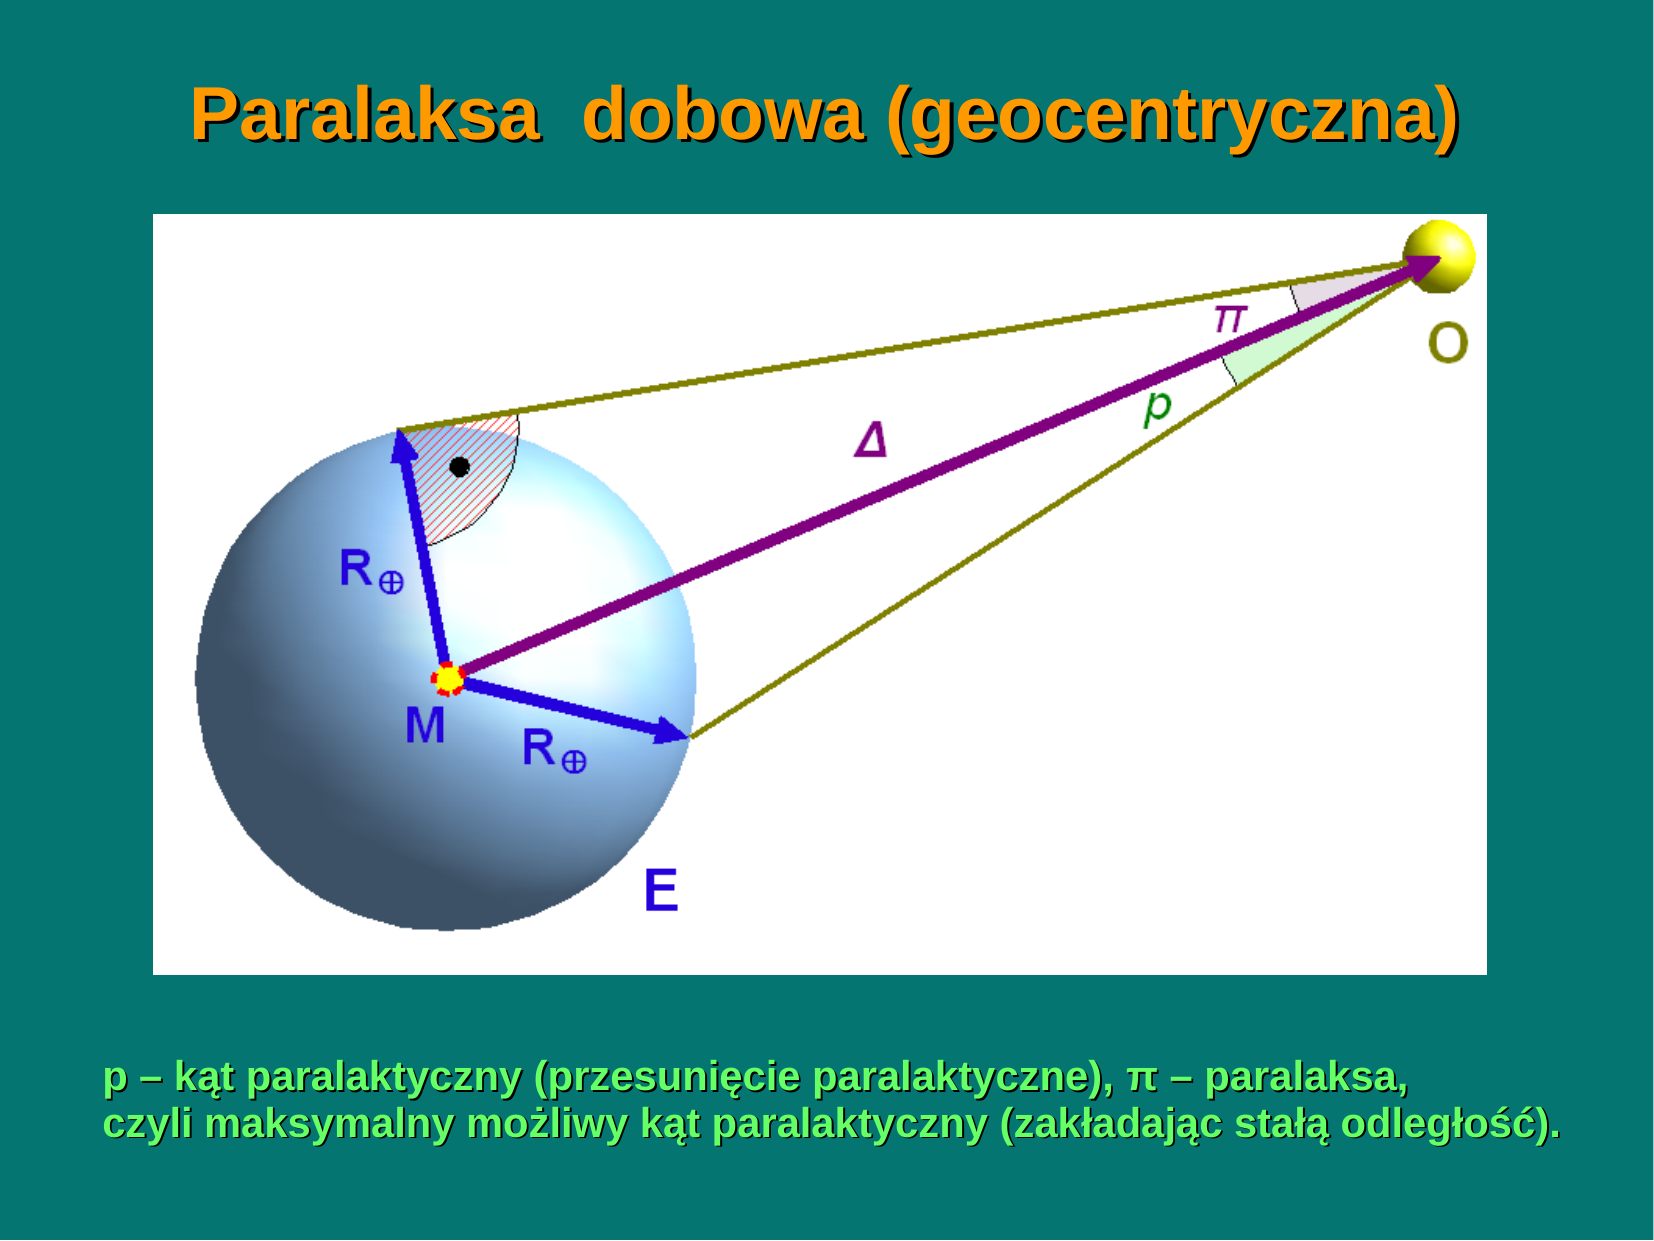

# Paralaksa dobowa (geocentryczna)
p – kąt paralaktyczny (przesunięcie paralaktyczne), π – paralaksa,
czyli maksymalny możliwy kąt paralaktyczny (zakładając stałą odległość).